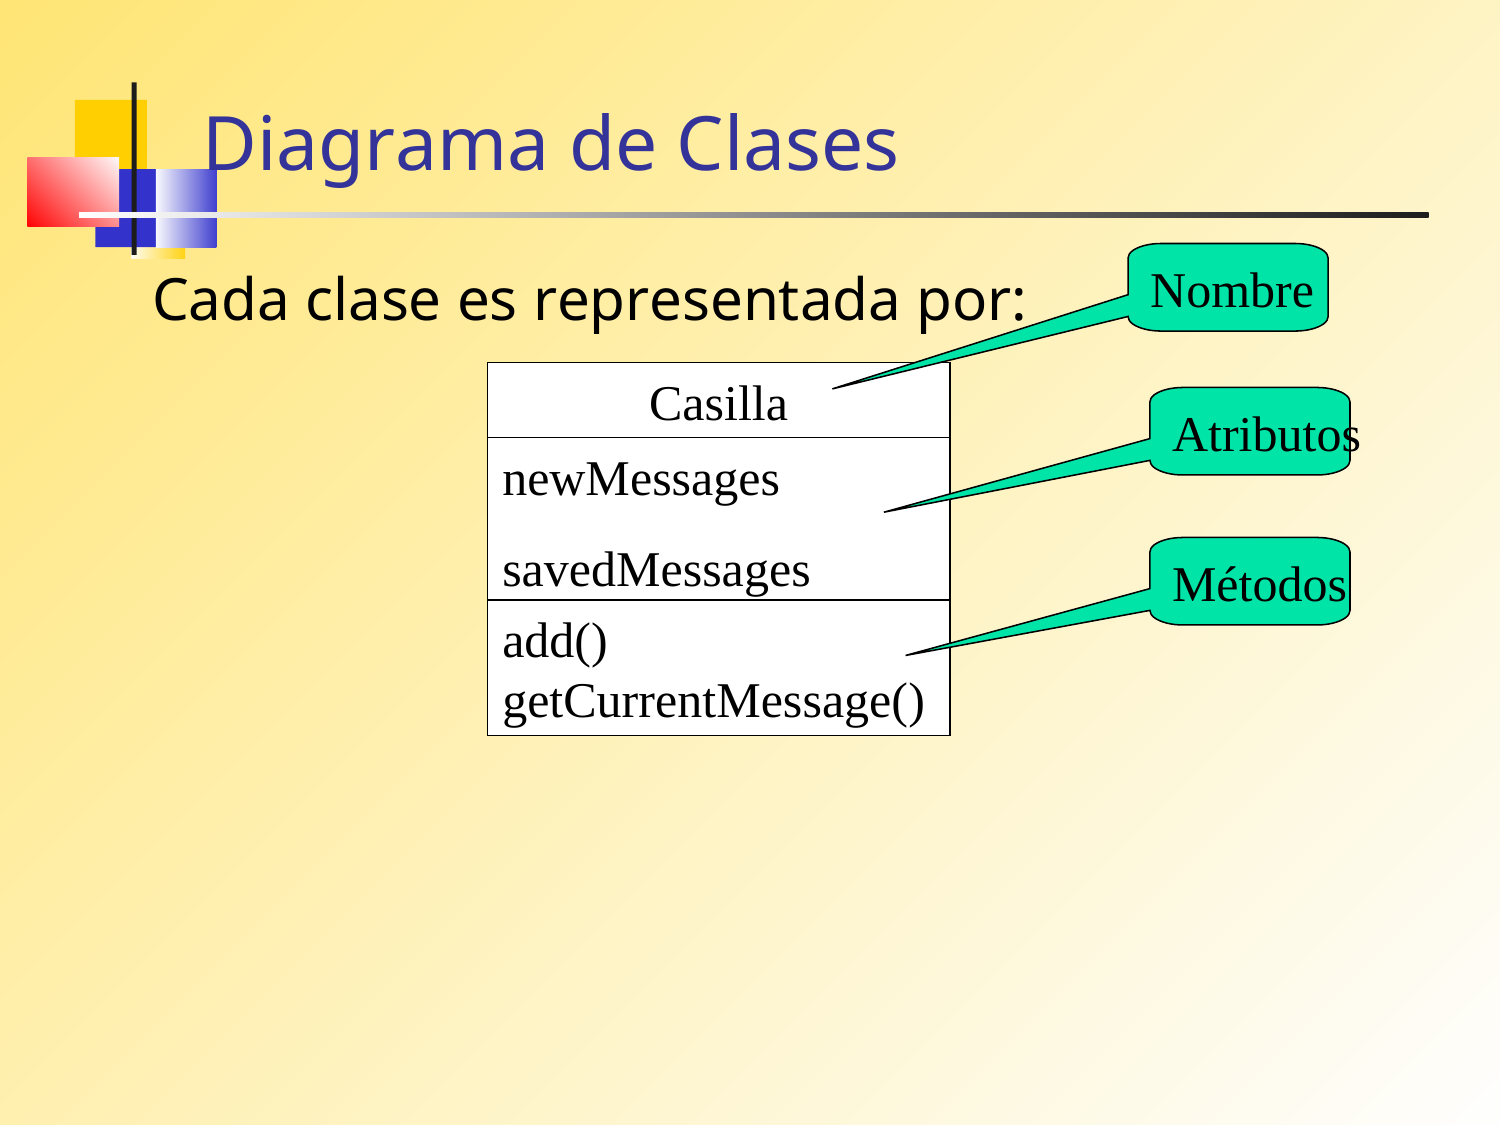

# Diagrama de Clases
Nombre
Cada clase es representada por:
Casilla
newMessages
savedMessages
add()‏
getCurrentMessage()‏
Atributos
Métodos